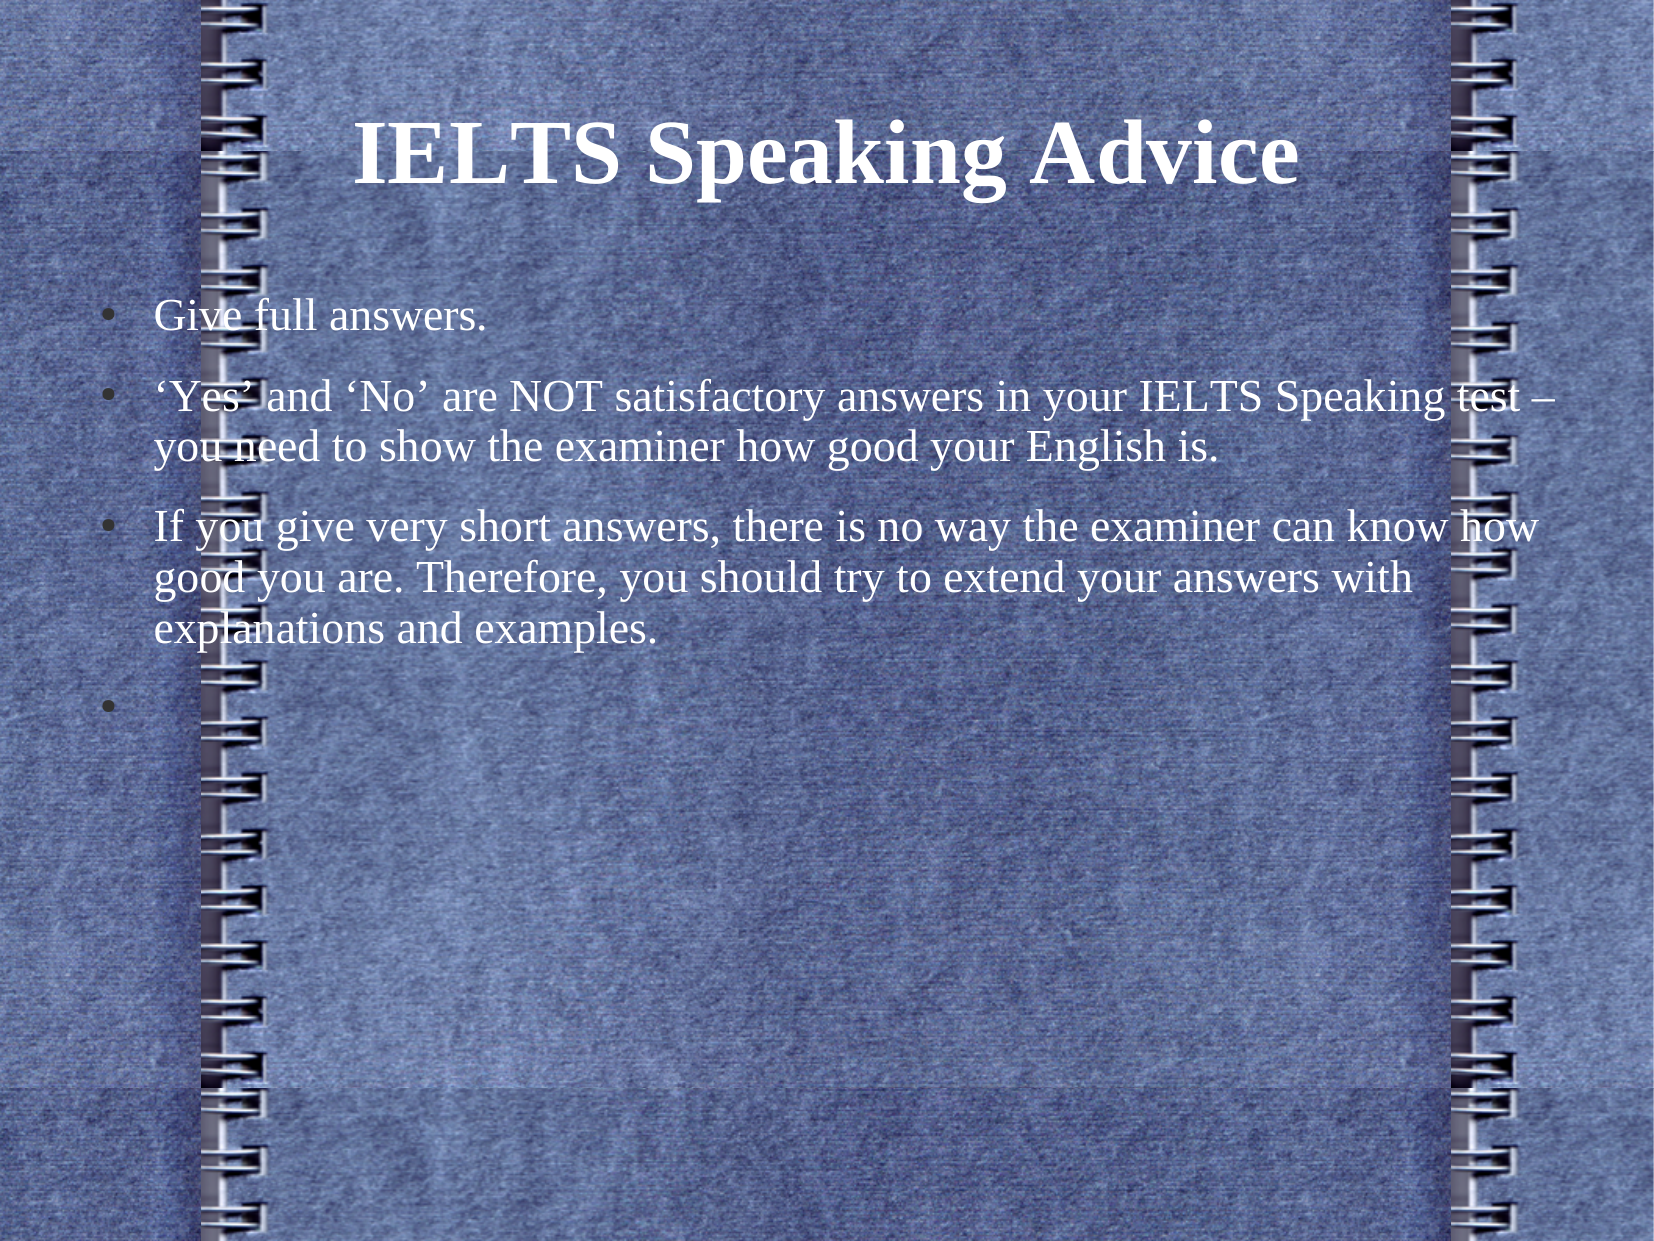

# IELTS Speaking Advice
Give full answers.
‘Yes’ and ‘No’ are NOT satisfactory answers in your IELTS Speaking test – you need to show the examiner how good your English is.
If you give very short answers, there is no way the examiner can know how good you are. Therefore, you should try to extend your answers with explanations and examples.